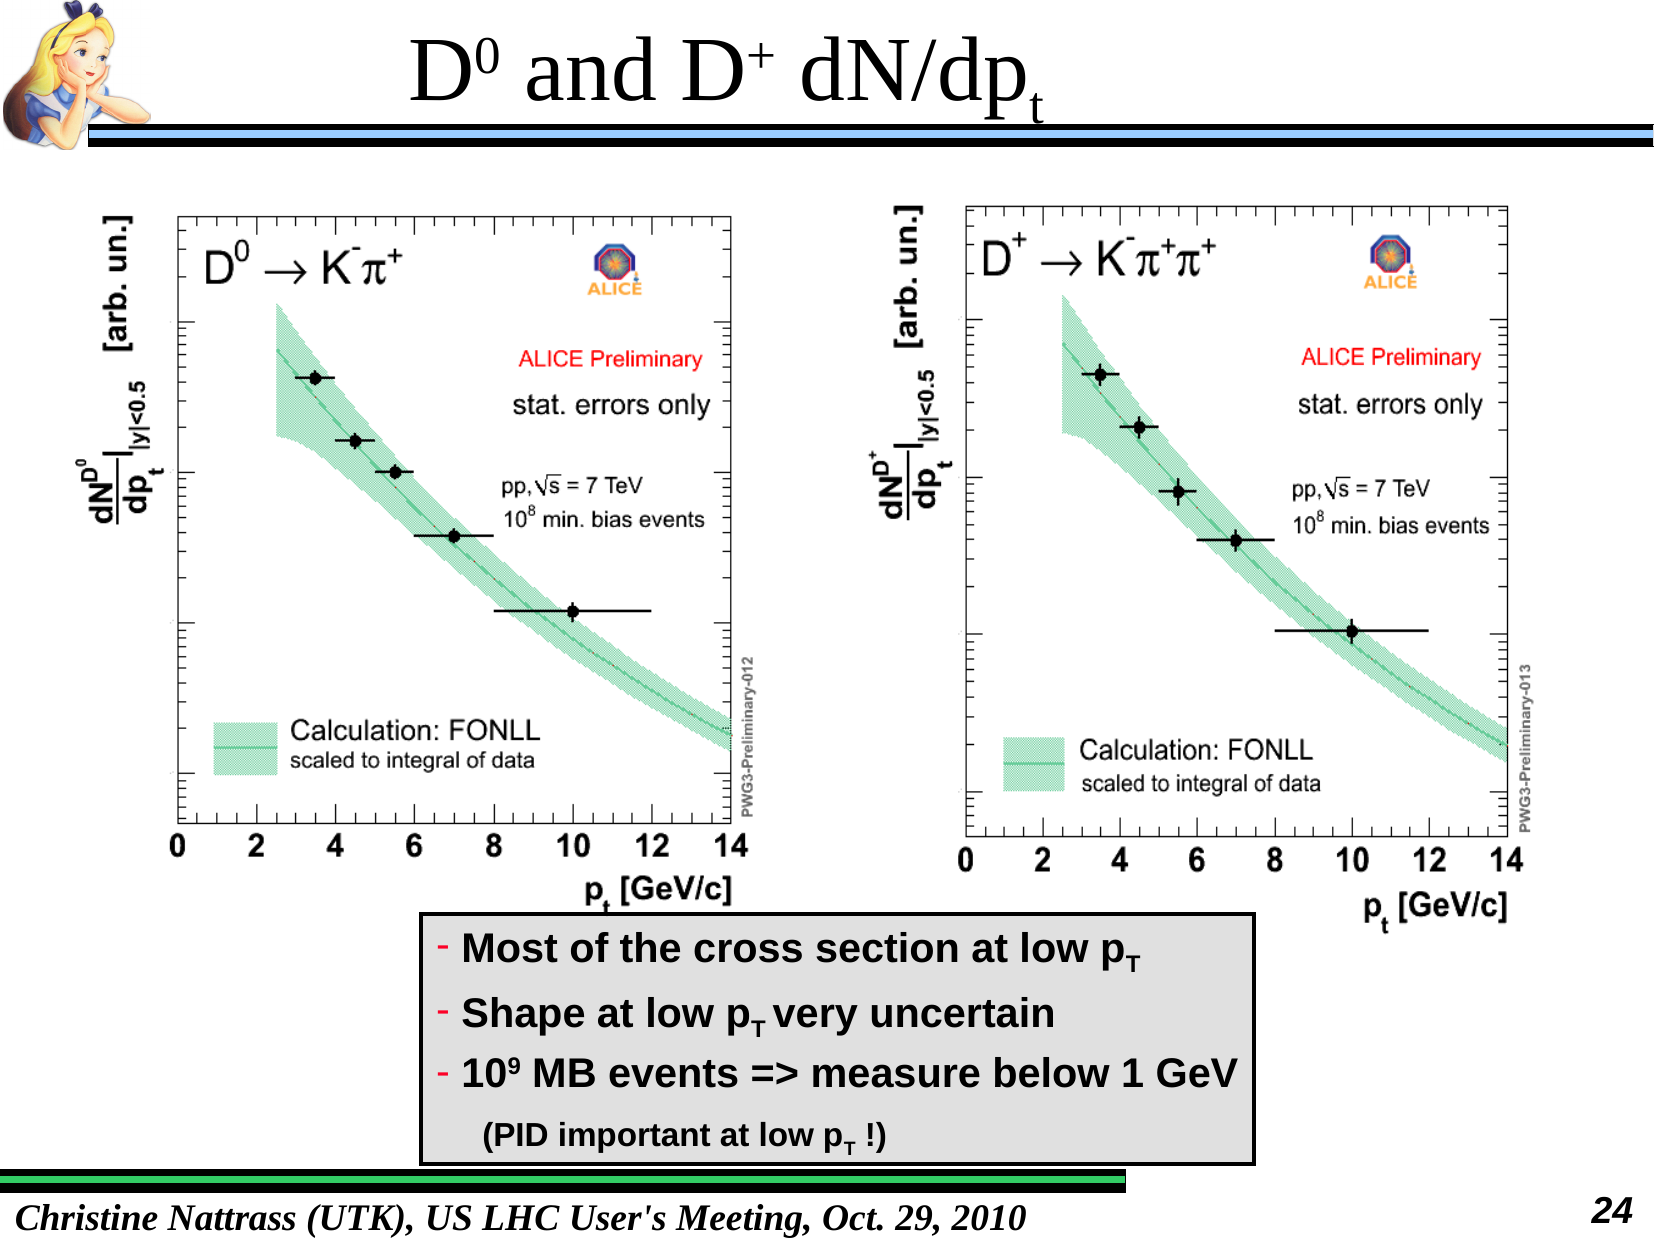

# D0 and D+ dN/dpt
 Most of the cross section at low pT
 Shape at low pT very uncertain
 109 MB events => measure below 1 GeV
 (PID important at low pT !)
24